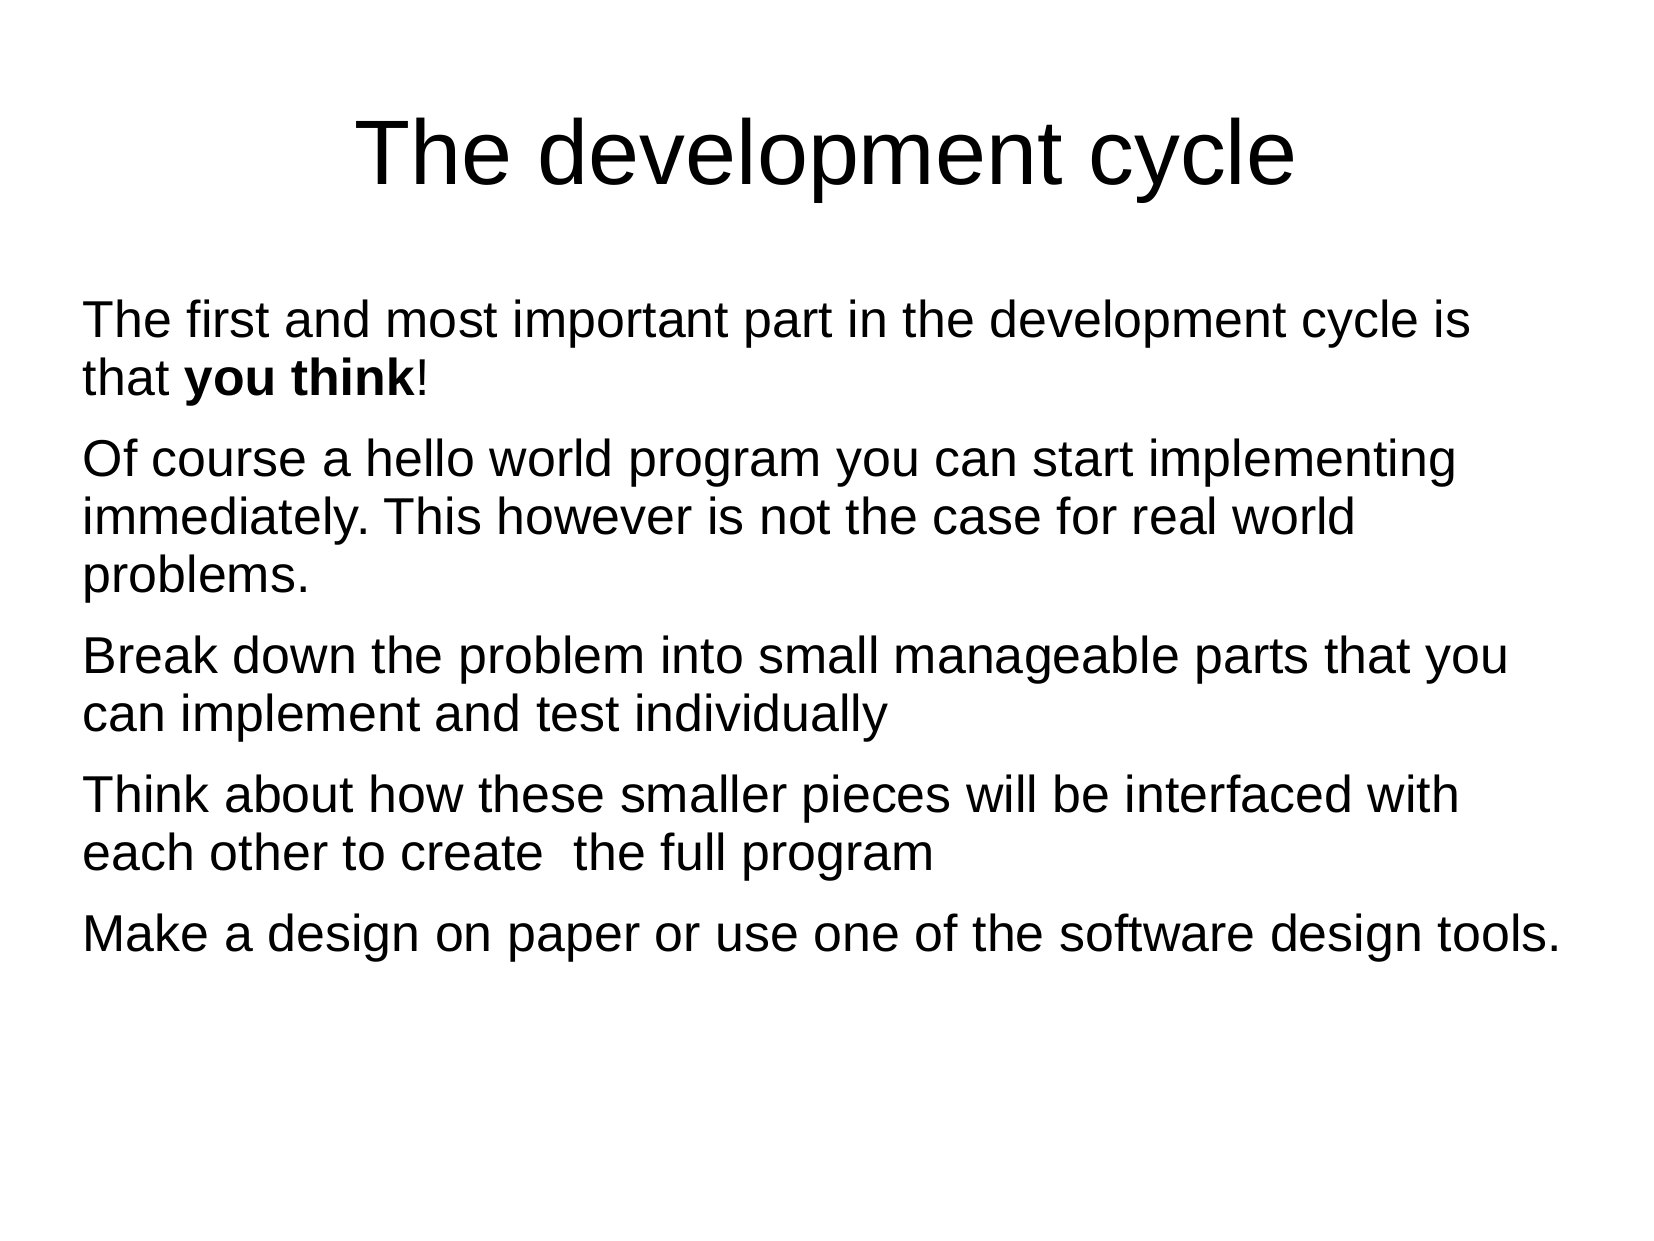

# The development cycle
The first and most important part in the development cycle is that you think!
Of course a hello world program you can start implementing immediately. This however is not the case for real world problems.
Break down the problem into small manageable parts that you can implement and test individually
Think about how these smaller pieces will be interfaced with each other to create the full program
Make a design on paper or use one of the software design tools.